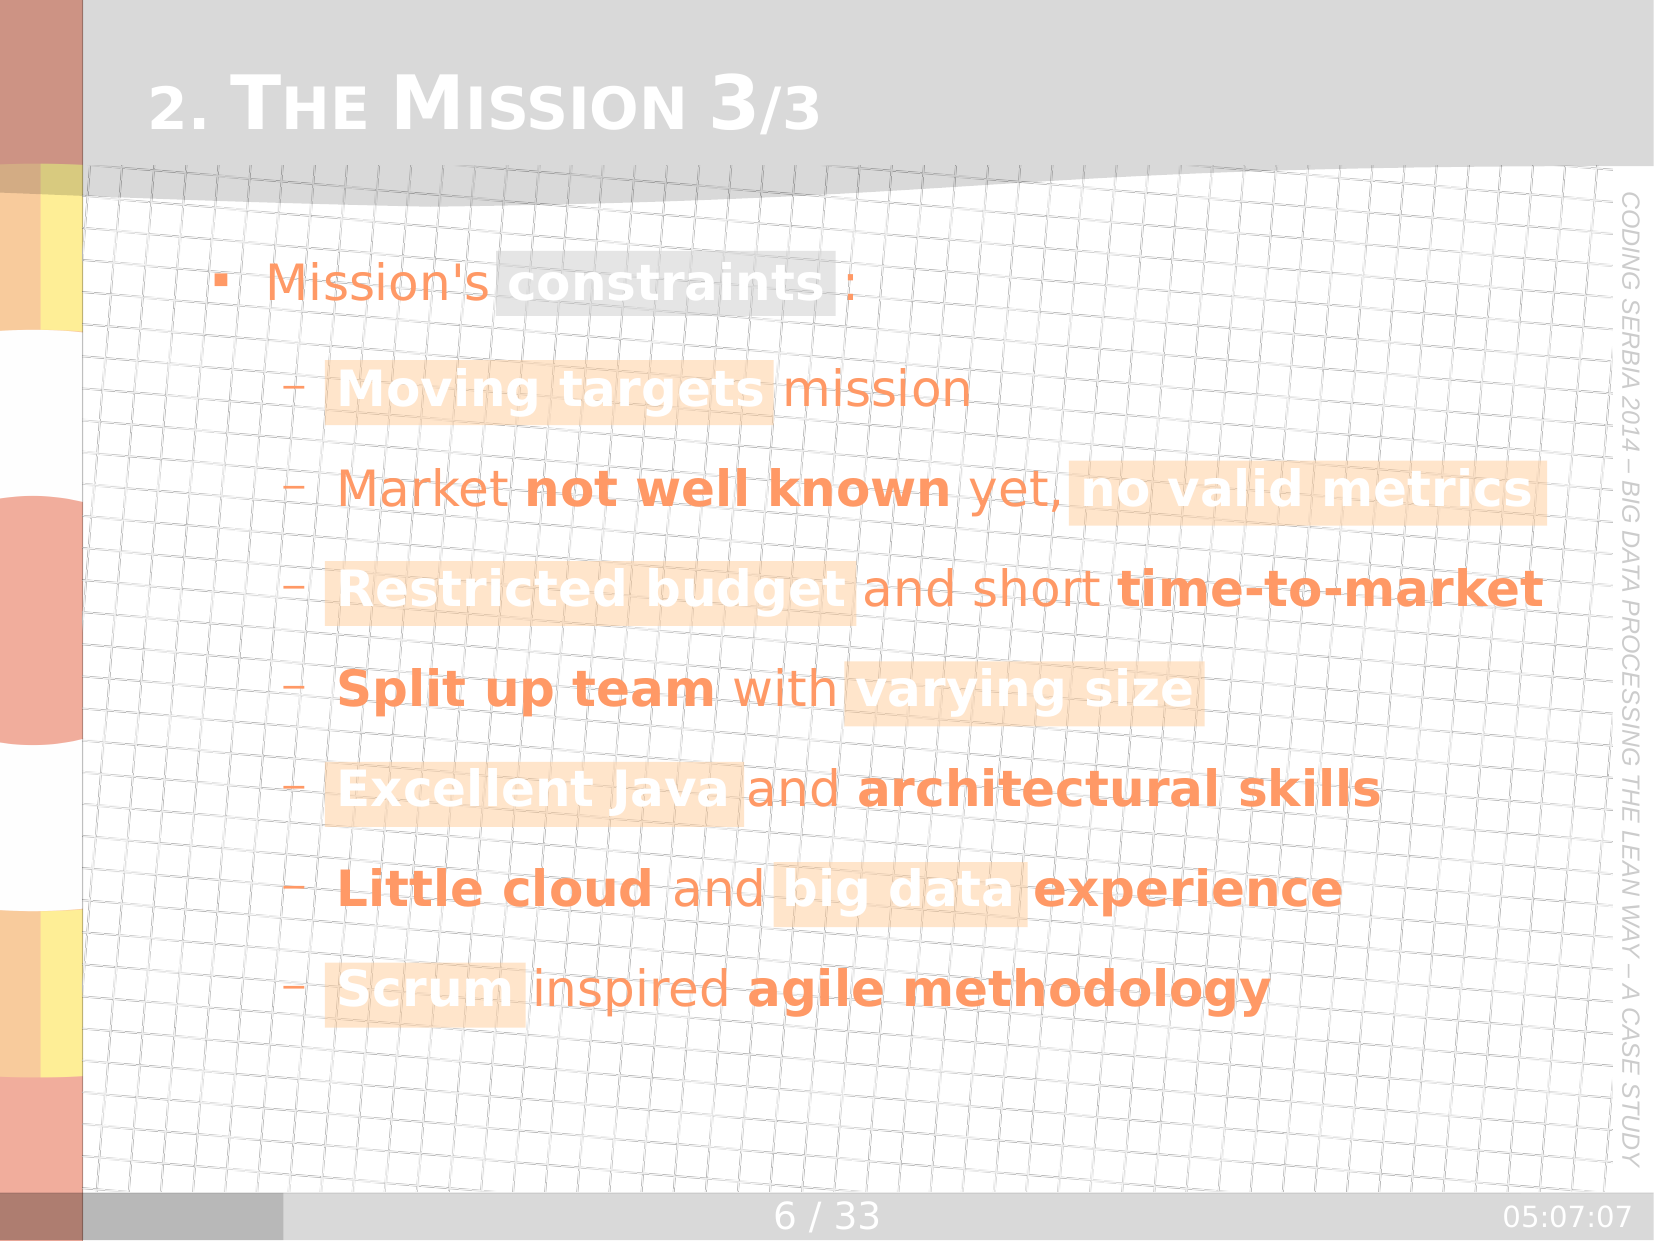

# 2. THE MISSION 3/3
Mission's constraints :
Moving targets mission
Market not well known yet, no valid metrics
Restricted budget and short time-to-market
Split up team with varying size
Excellent Java and architectural skills
Little cloud and big data experience
Scrum inspired agile methodology